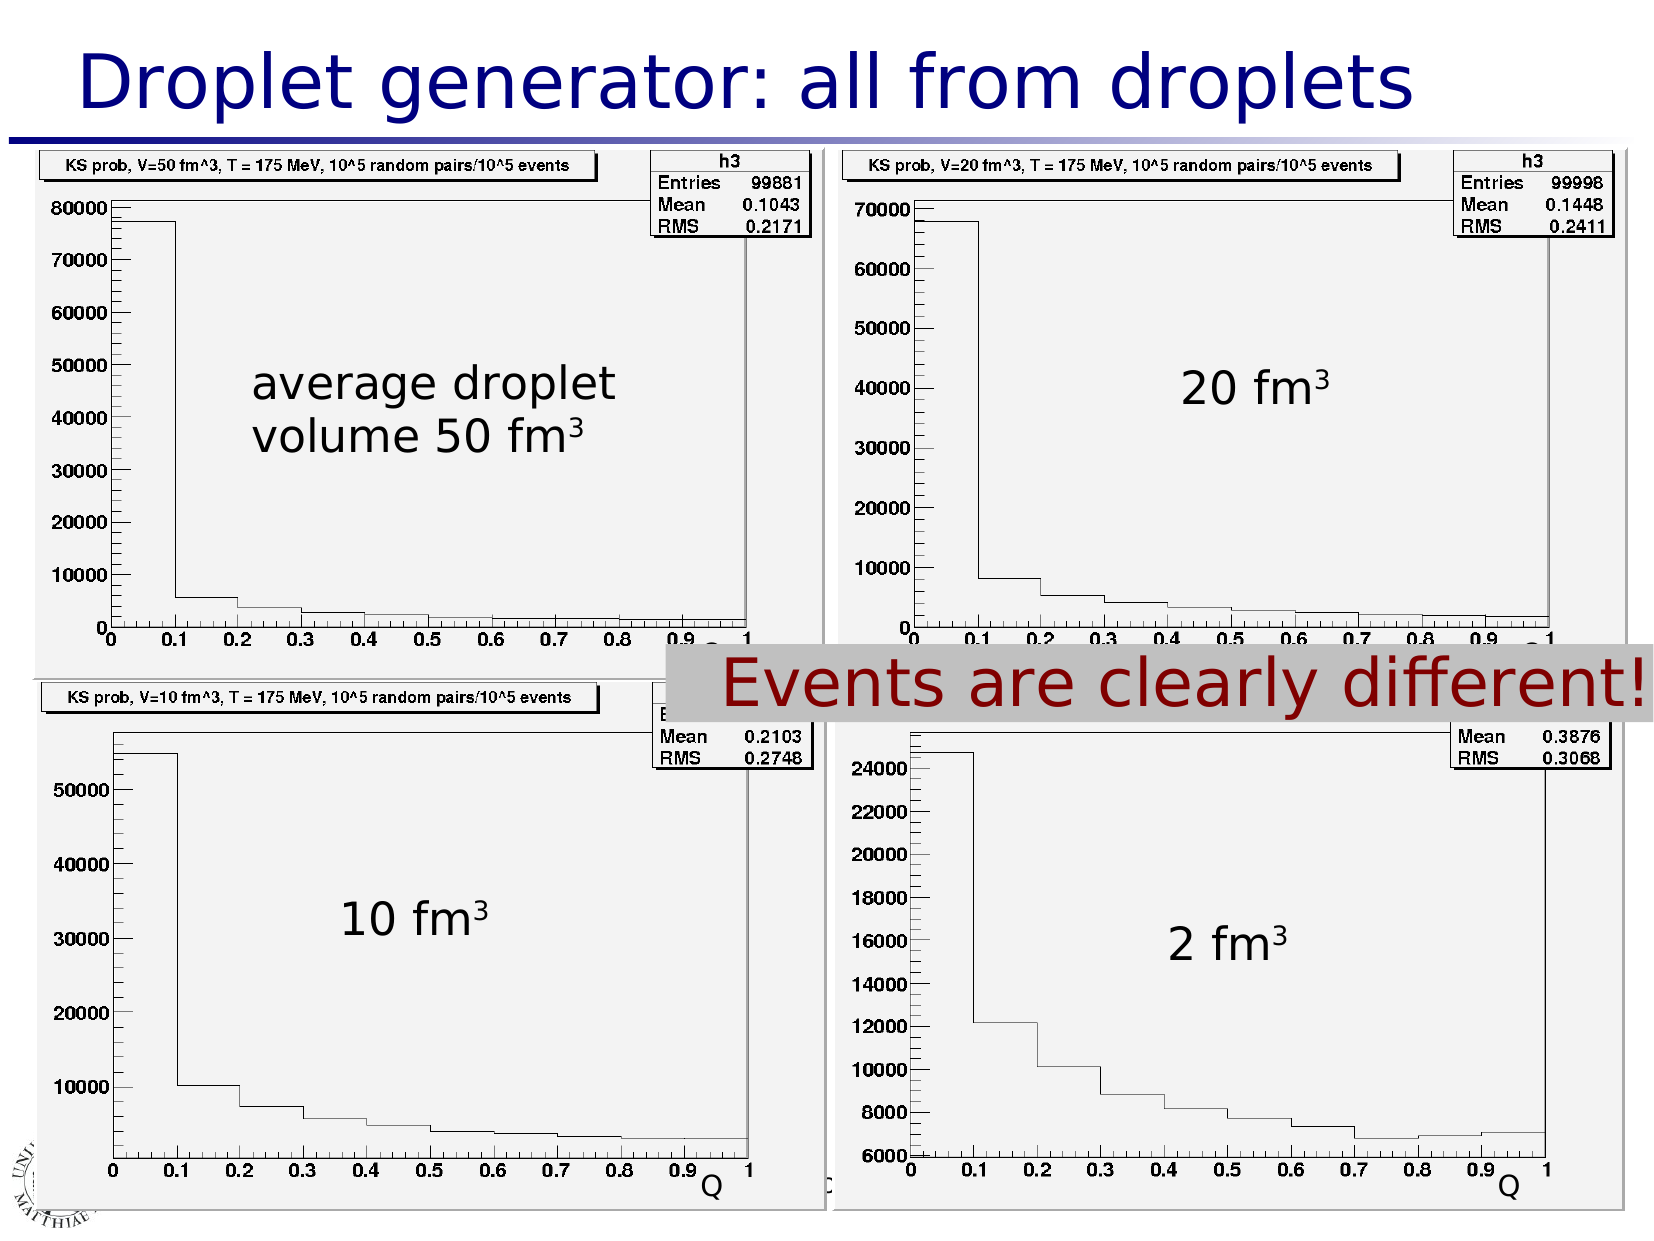

# Droplet generator: all from droplets
average droplet
volume 50 fm3
 20 fm3
Q
Q
Events are clearly different!
2 fm3
10 fm3
Q
Q
23